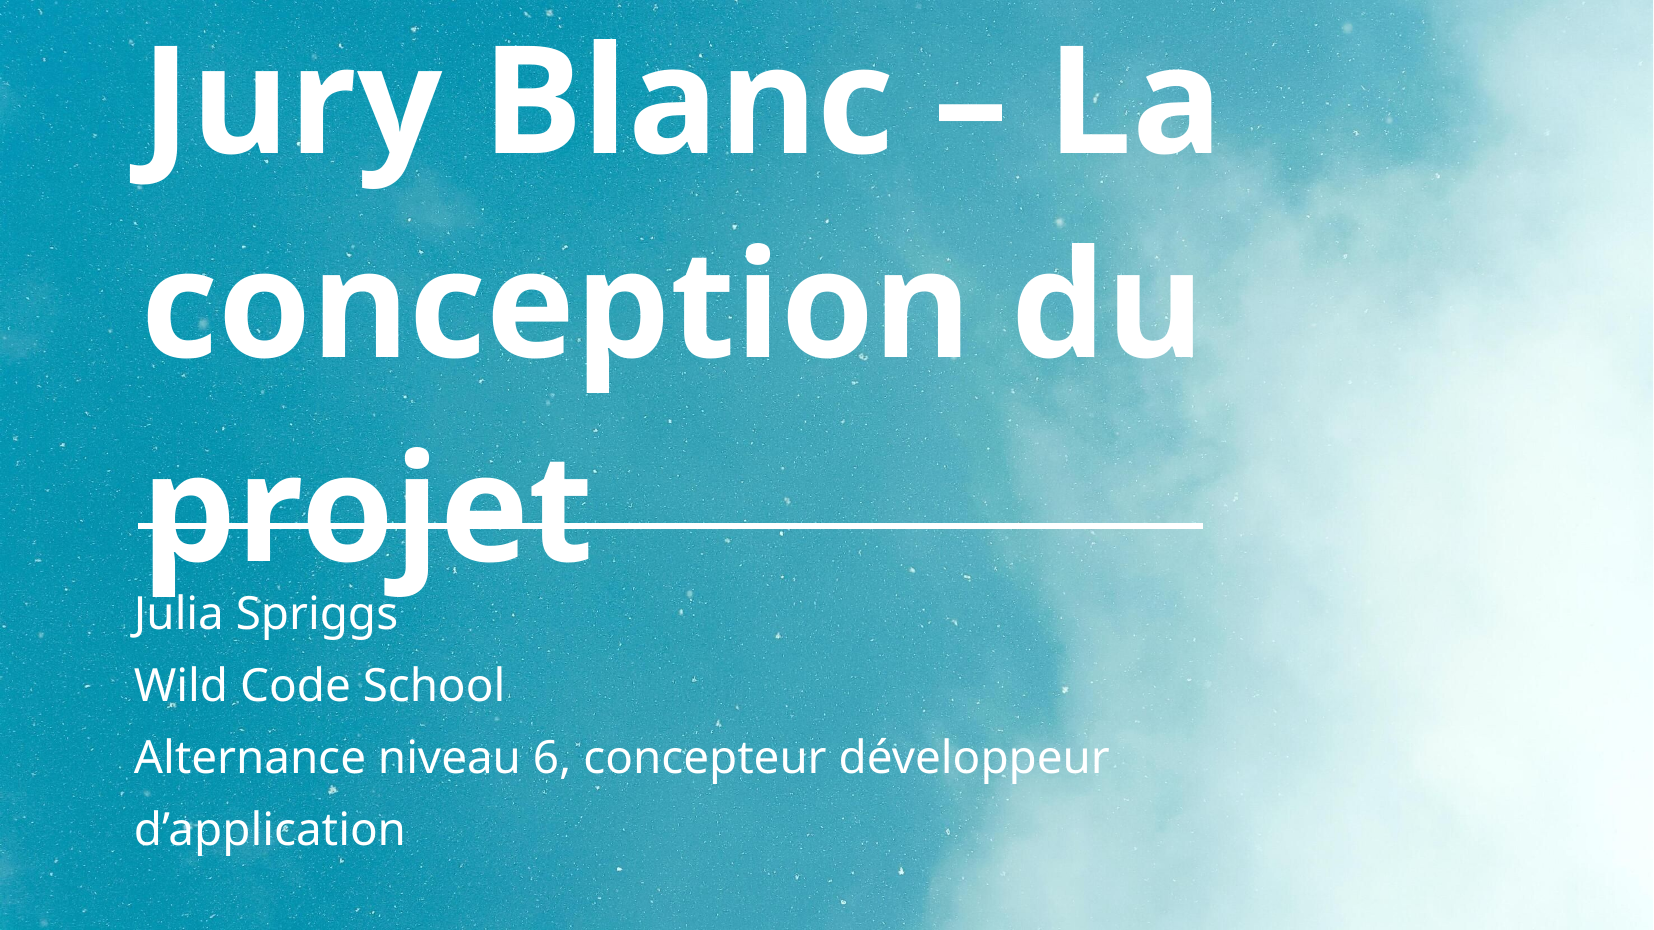

# Jury Blanc – La conception du projet
Julia Spriggs
Wild Code School
Alternance niveau 6, concepteur développeur d’application